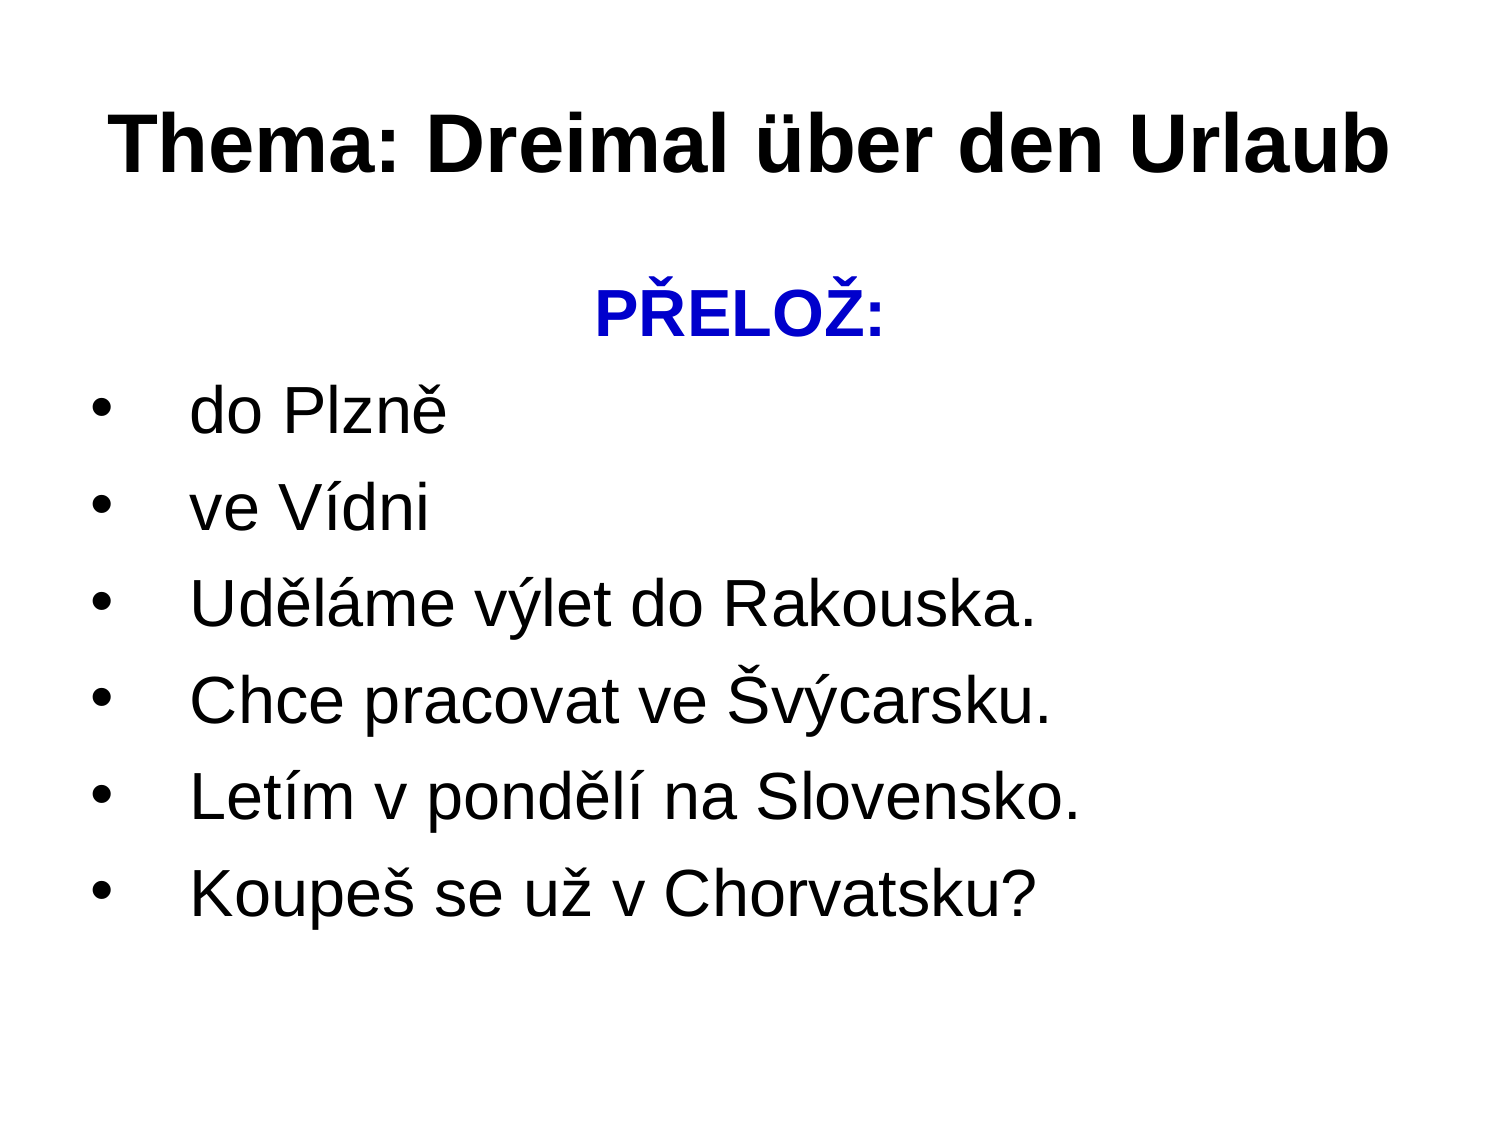

# Thema: Dreimal über den Urlaub
PŘELOŽ:
do Plzně
ve Vídni
Uděláme výlet do Rakouska.
Chce pracovat ve Švýcarsku.
Letím v pondělí na Slovensko.
Koupeš se už v Chorvatsku?